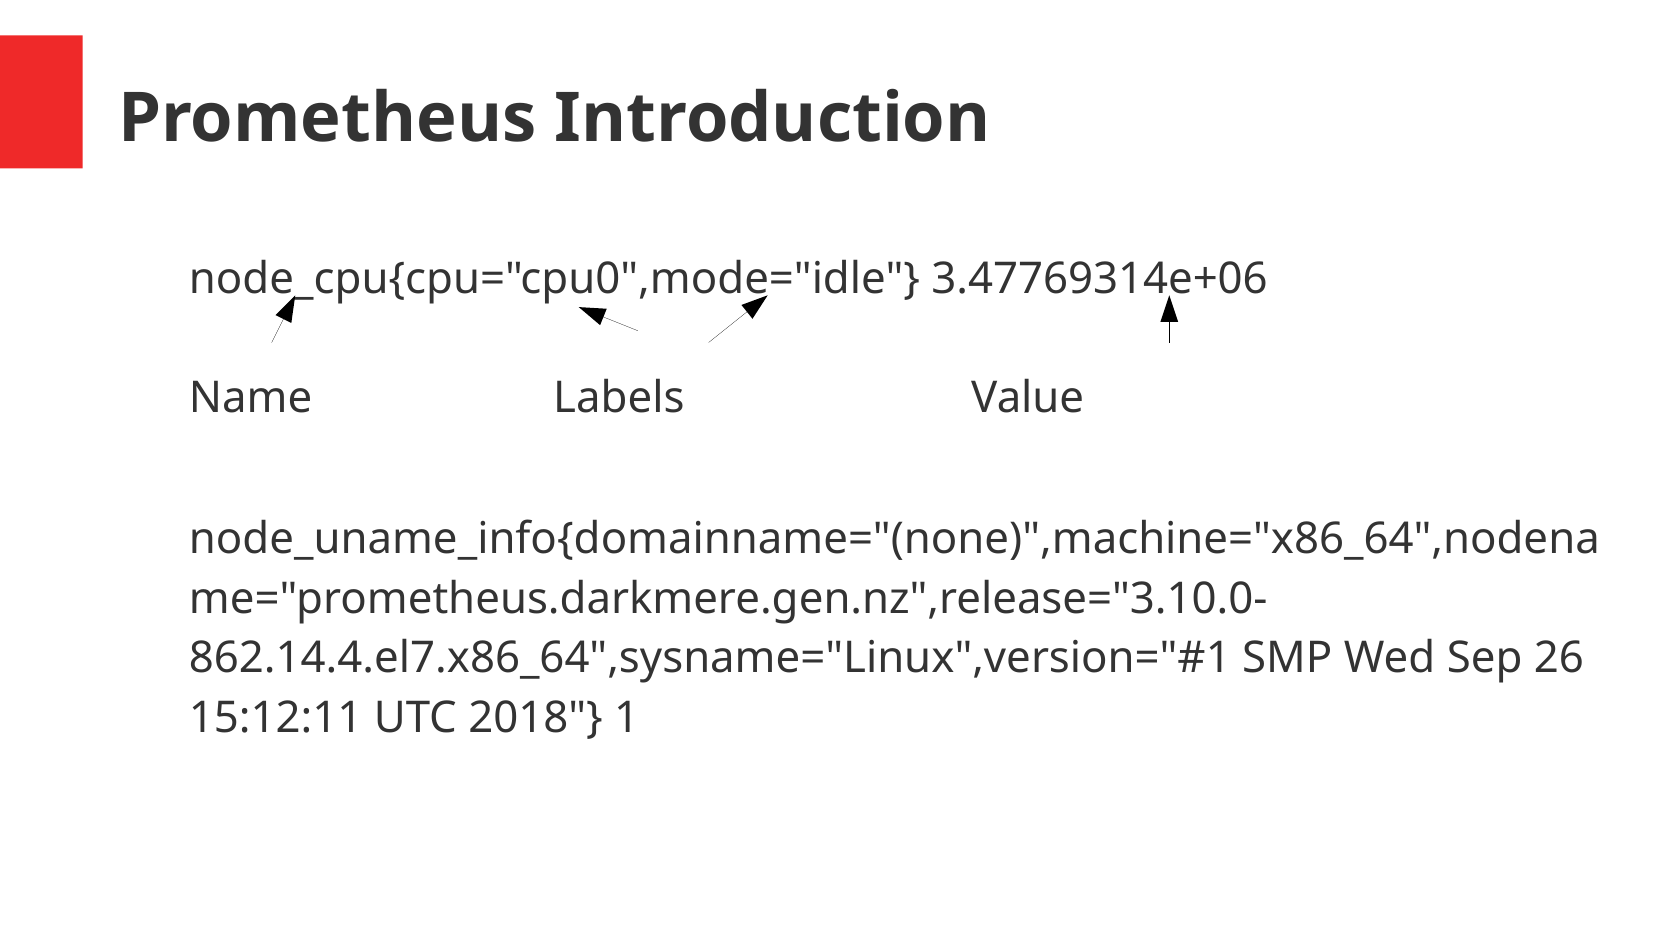

# Prometheus Introduction
node_cpu{cpu="cpu0",mode="idle"} 3.47769314e+06
Name Labels Value
node_uname_info{domainname="(none)",machine="x86_64",nodename="prometheus.darkmere.gen.nz",release="3.10.0-862.14.4.el7.x86_64",sysname="Linux",version="#1 SMP Wed Sep 26 15:12:11 UTC 2018"} 1